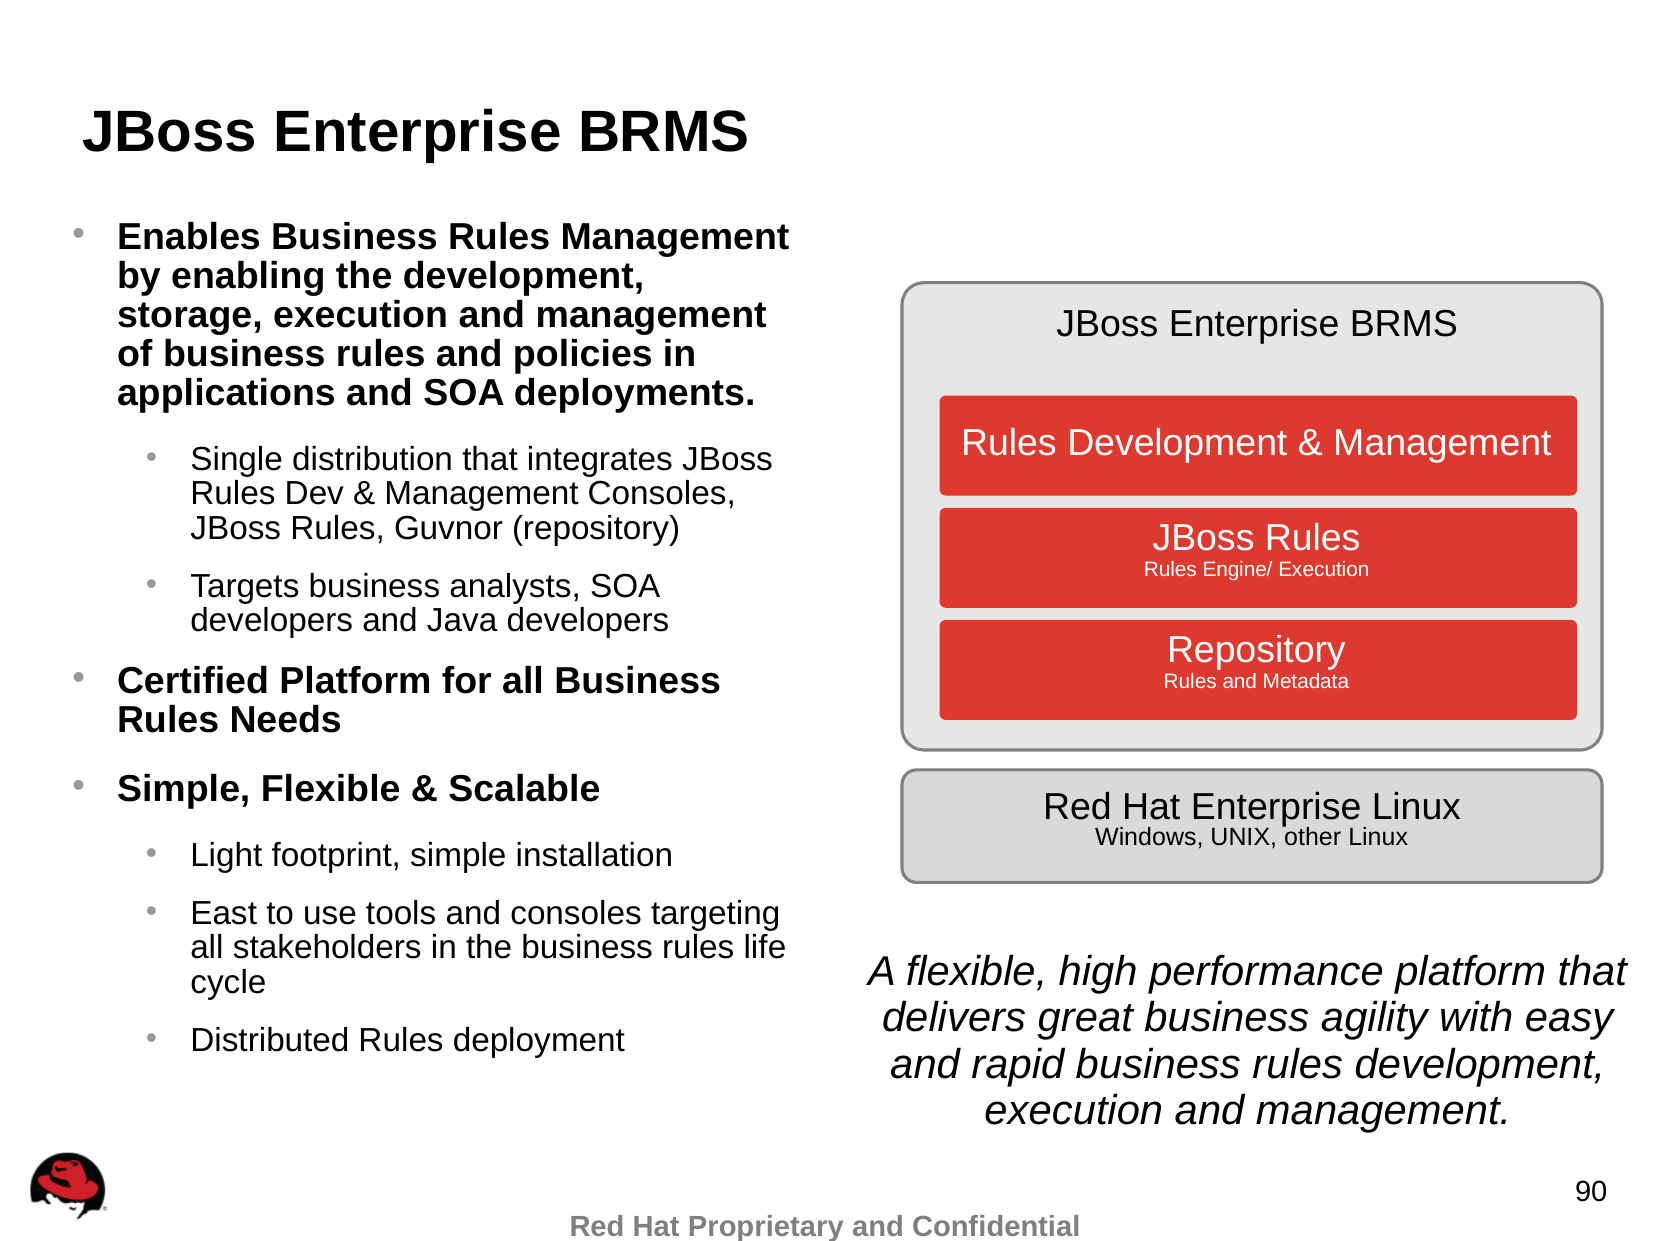

# JBoss Enterprise BRMS
Enables Business Rules Management by enabling the development, storage, execution and management of business rules and policies in applications and SOA deployments.
Single distribution that integrates JBoss Rules Dev & Management Consoles, JBoss Rules, Guvnor (repository)
Targets business analysts, SOA developers and Java developers
Certified Platform for all Business Rules Needs
Simple, Flexible & Scalable
Light footprint, simple installation
East to use tools and consoles targeting all stakeholders in the business rules life cycle
Distributed Rules deployment
JBoss Enterprise BRMS
Rules Development & Management
JBoss Rules
Rules Engine/ Execution
Repository
Rules and Metadata
Red Hat Enterprise Linux
Windows, UNIX, other Linux
A flexible, high performance platform that delivers great business agility with easy and rapid business rules development, execution and management.